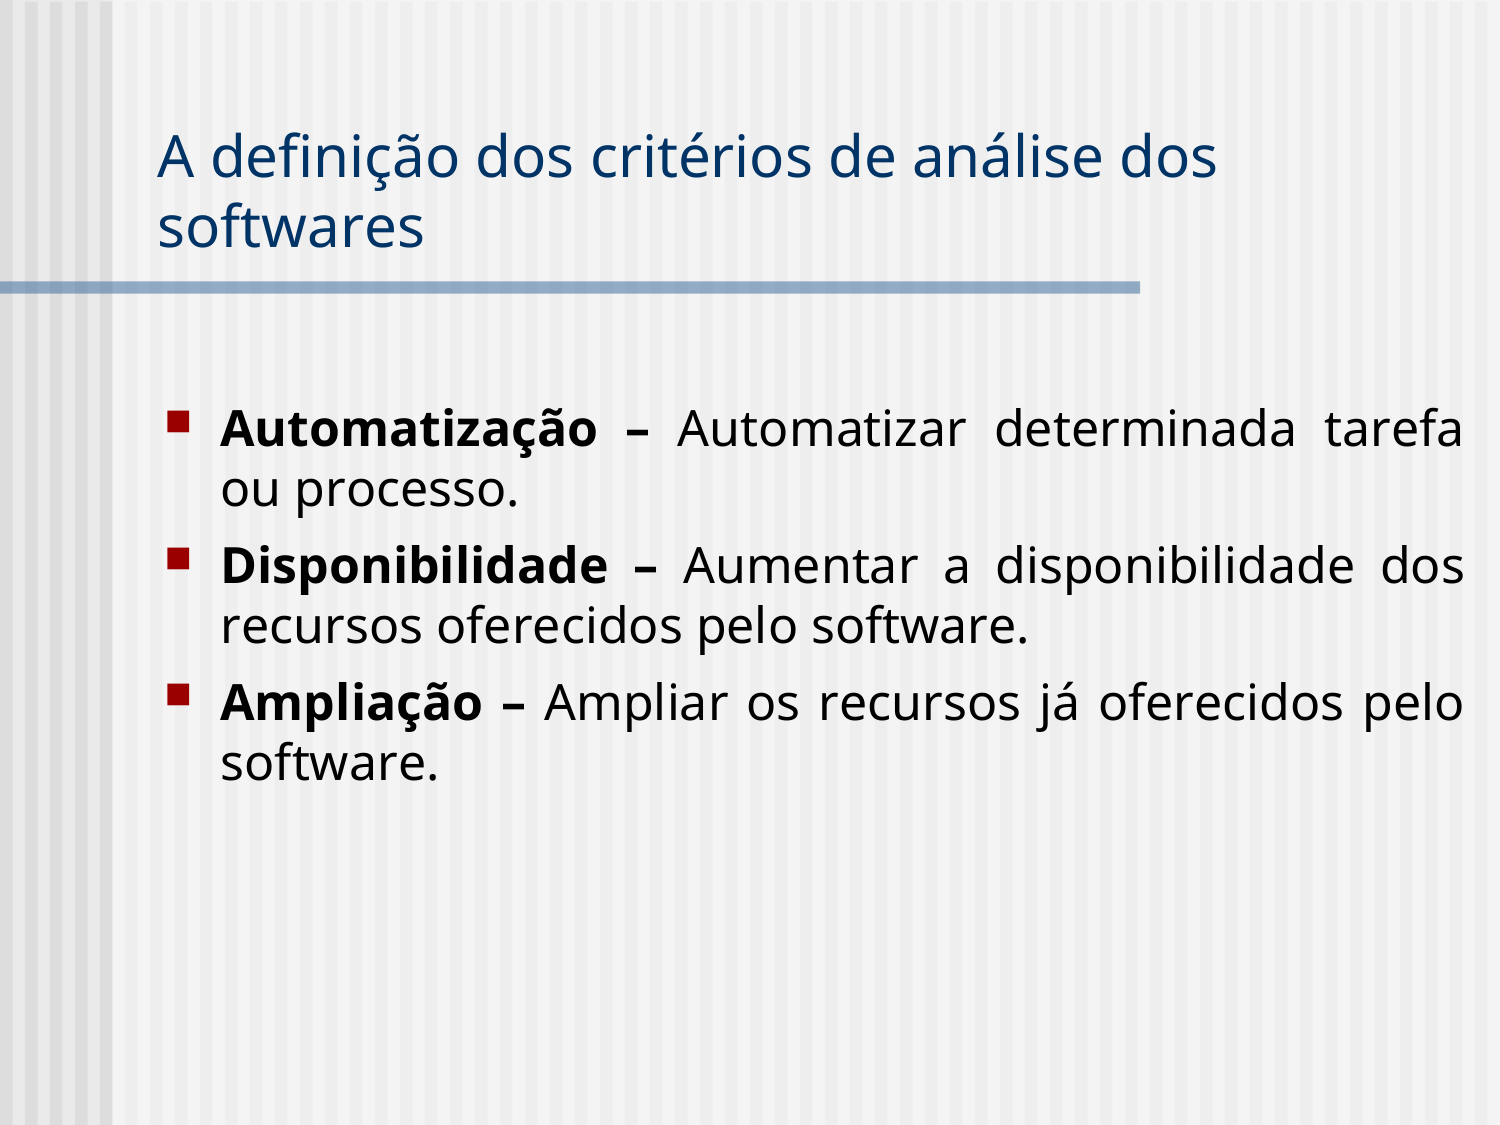

# A definição dos critérios de análise dos softwares
Automatização – Automatizar determinada tarefa ou processo.
Disponibilidade – Aumentar a disponibilidade dos recursos oferecidos pelo software.
Ampliação – Ampliar os recursos já oferecidos pelo software.